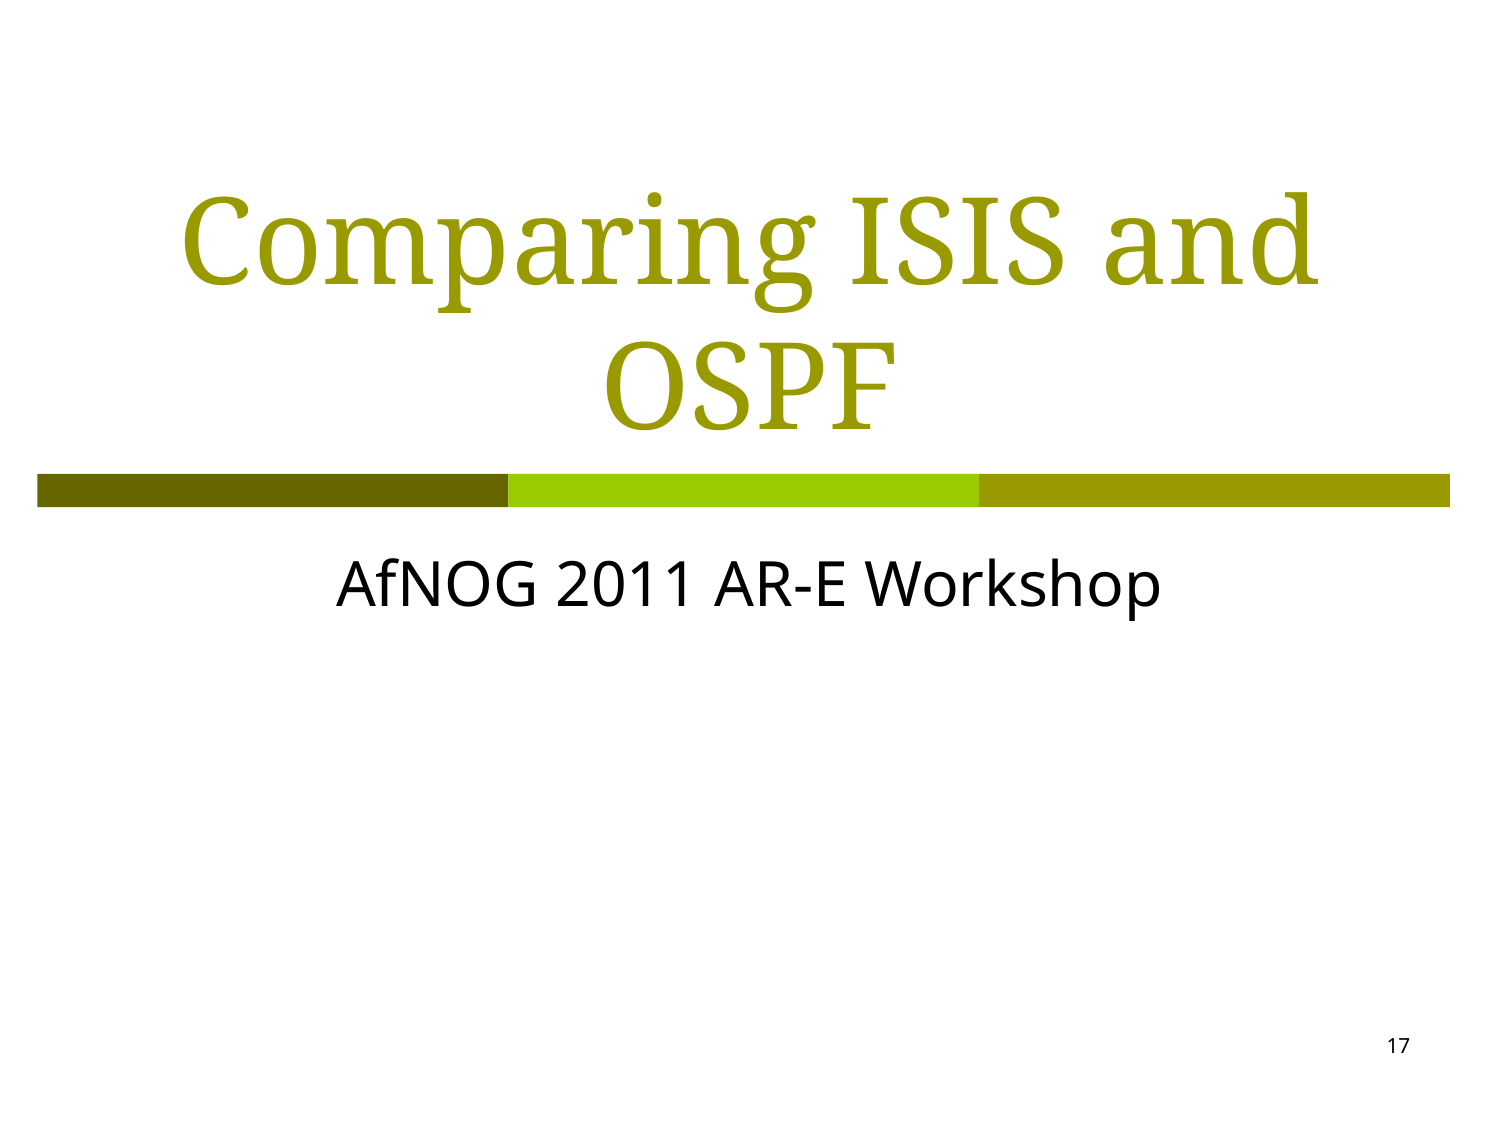

# Comparing ISIS and OSPF
AfNOG 2011 AR-E Workshop
17